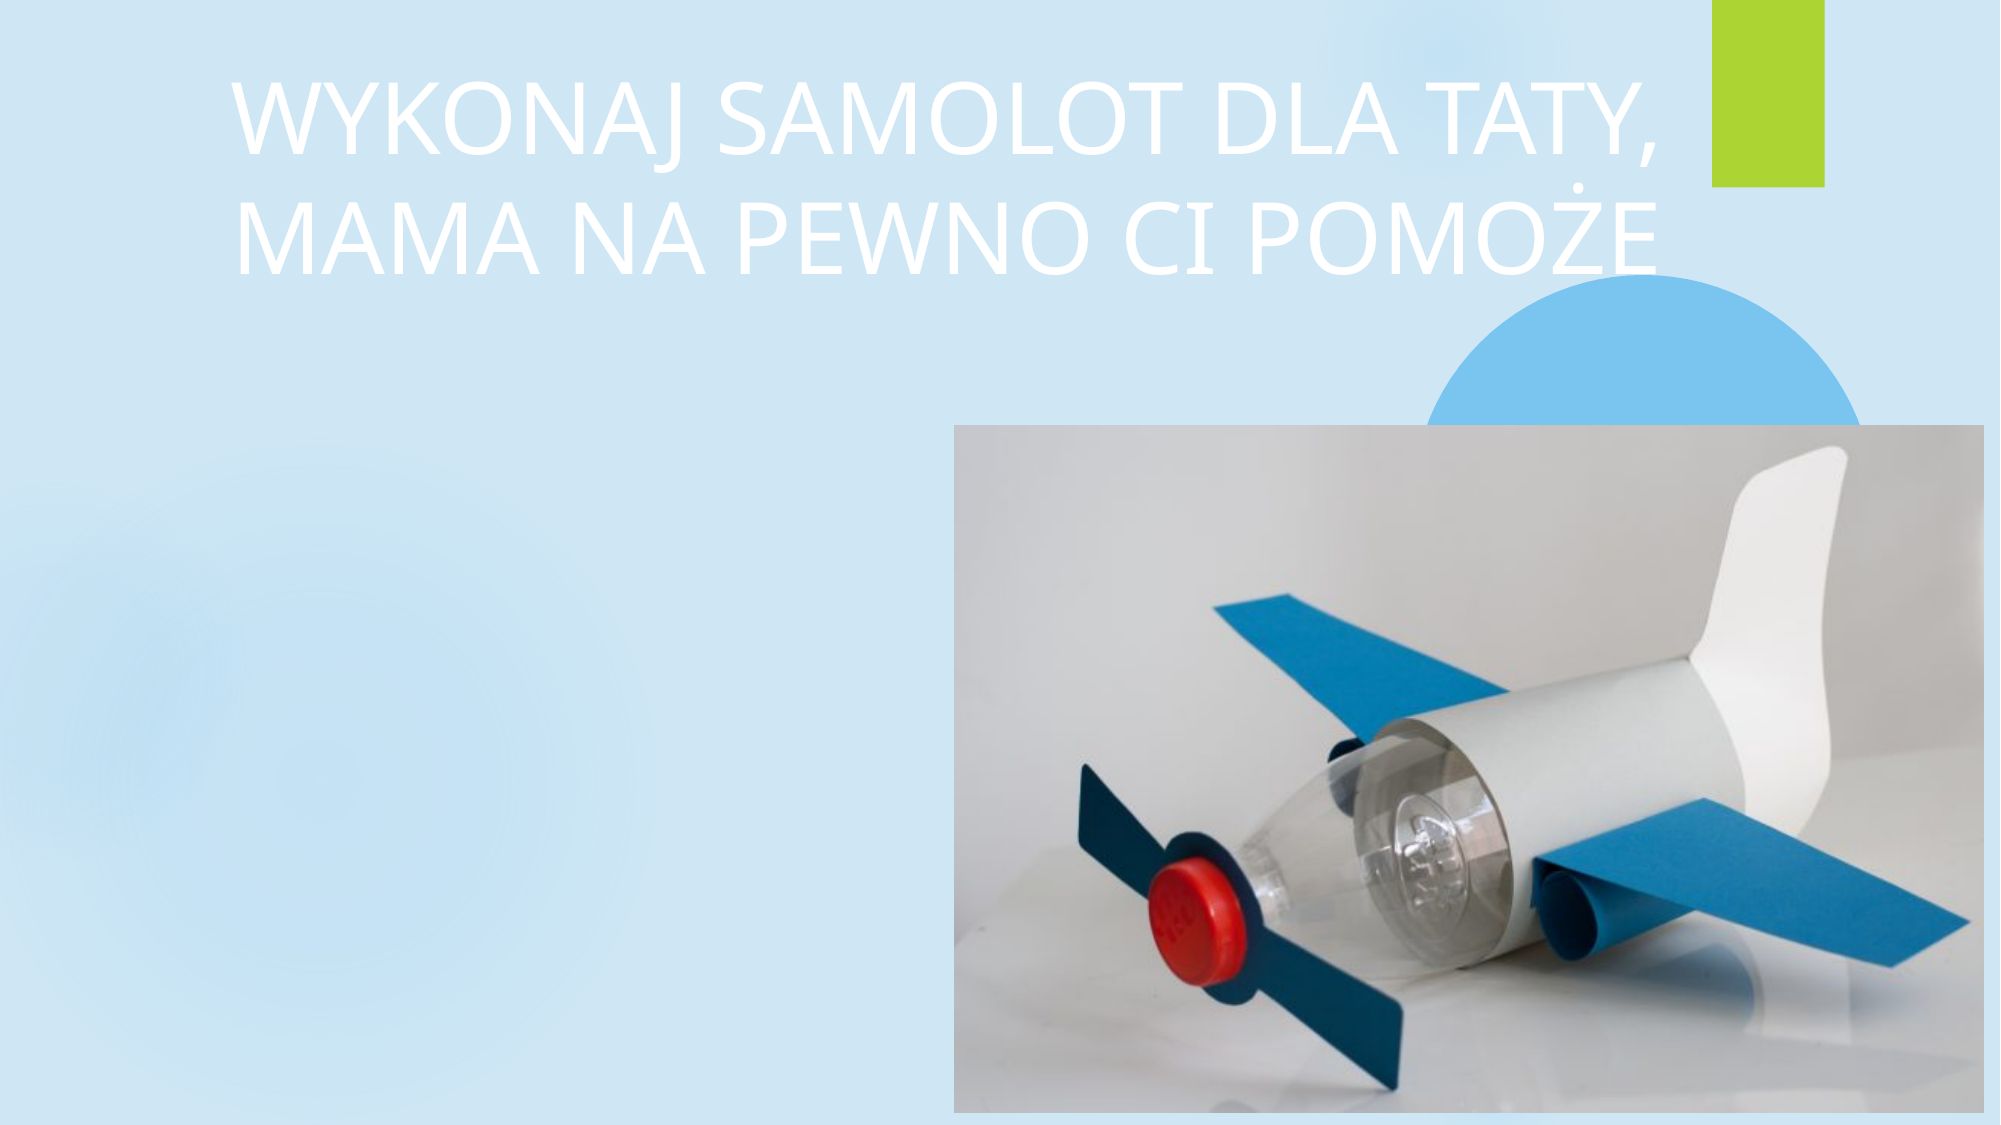

WYKONAJ SAMOLOT DLA TATY, MAMA NA PEWNO CI POMOŻE